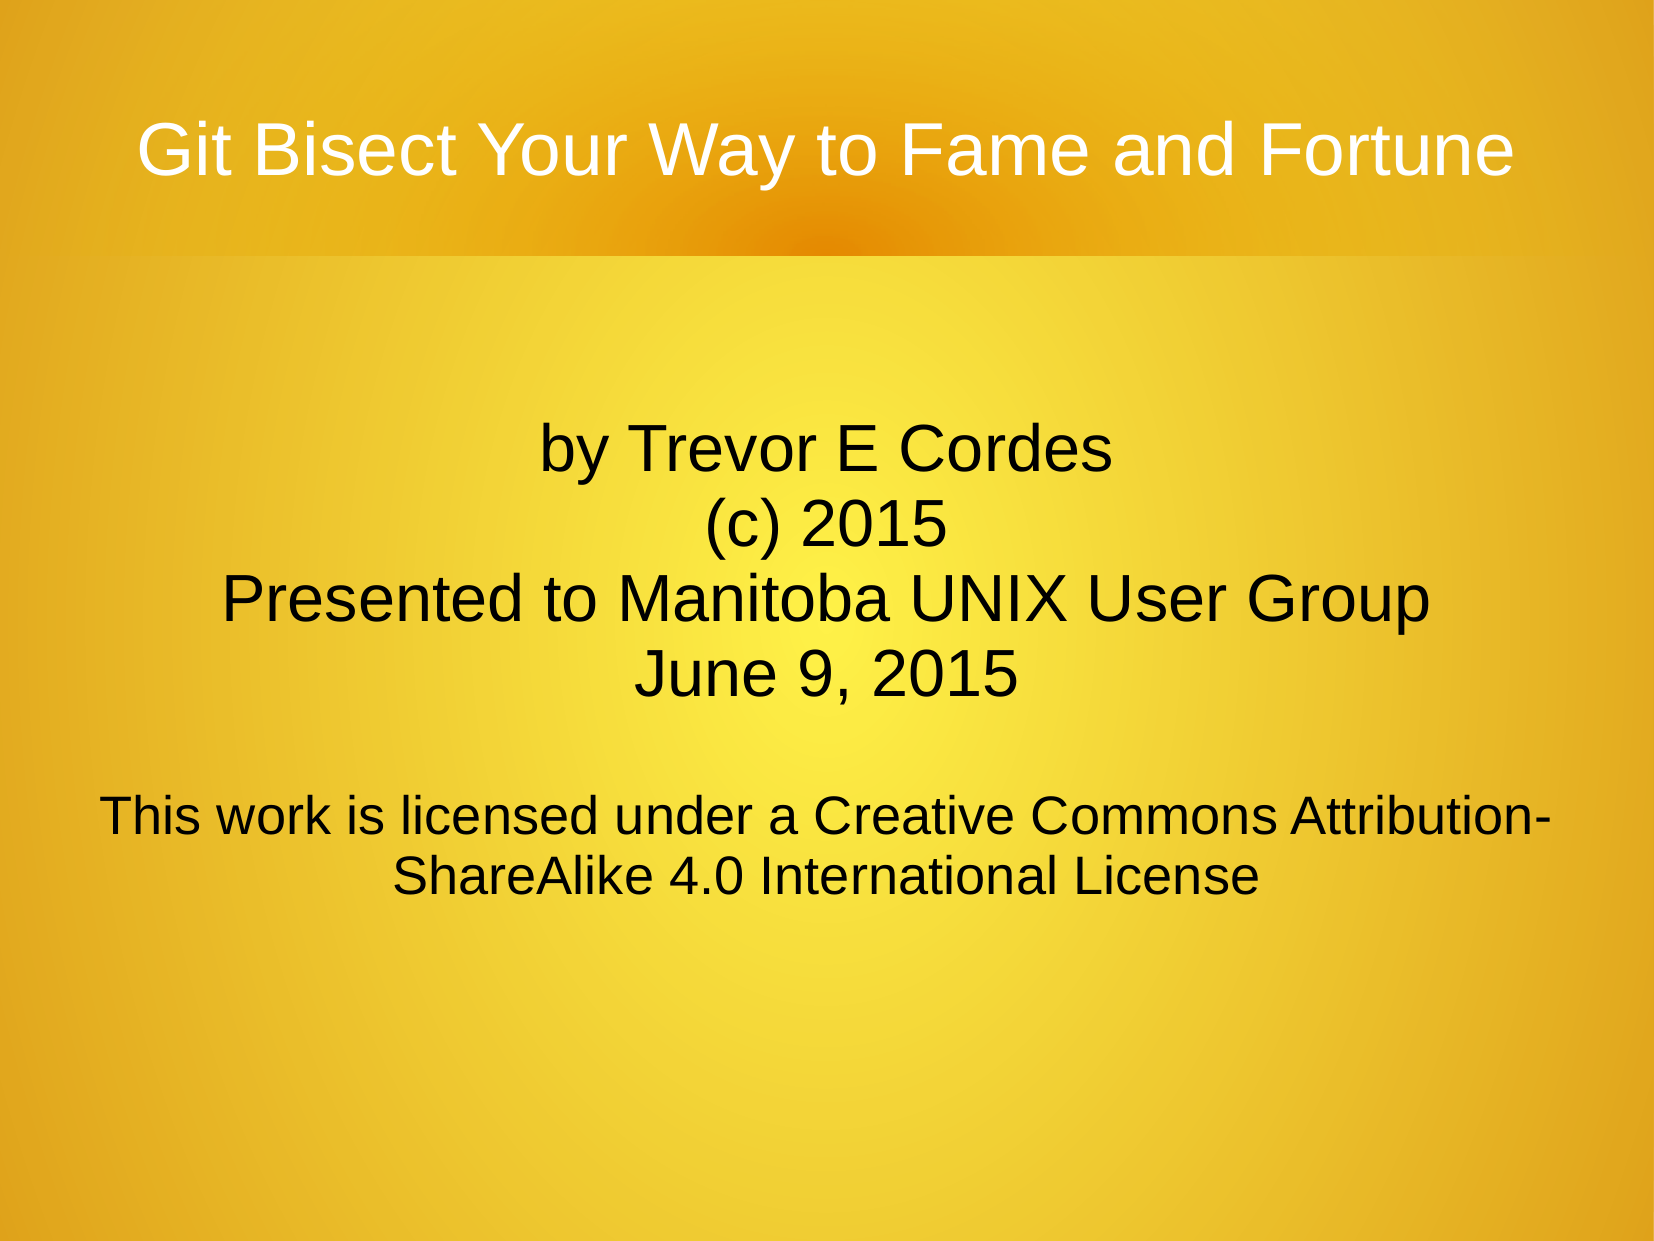

# Git Bisect Your Way to Fame and Fortune
by Trevor E Cordes
(c) 2015
Presented to Manitoba UNIX User Group
June 9, 2015
This work is licensed under a Creative Commons Attribution-ShareAlike 4.0 International License